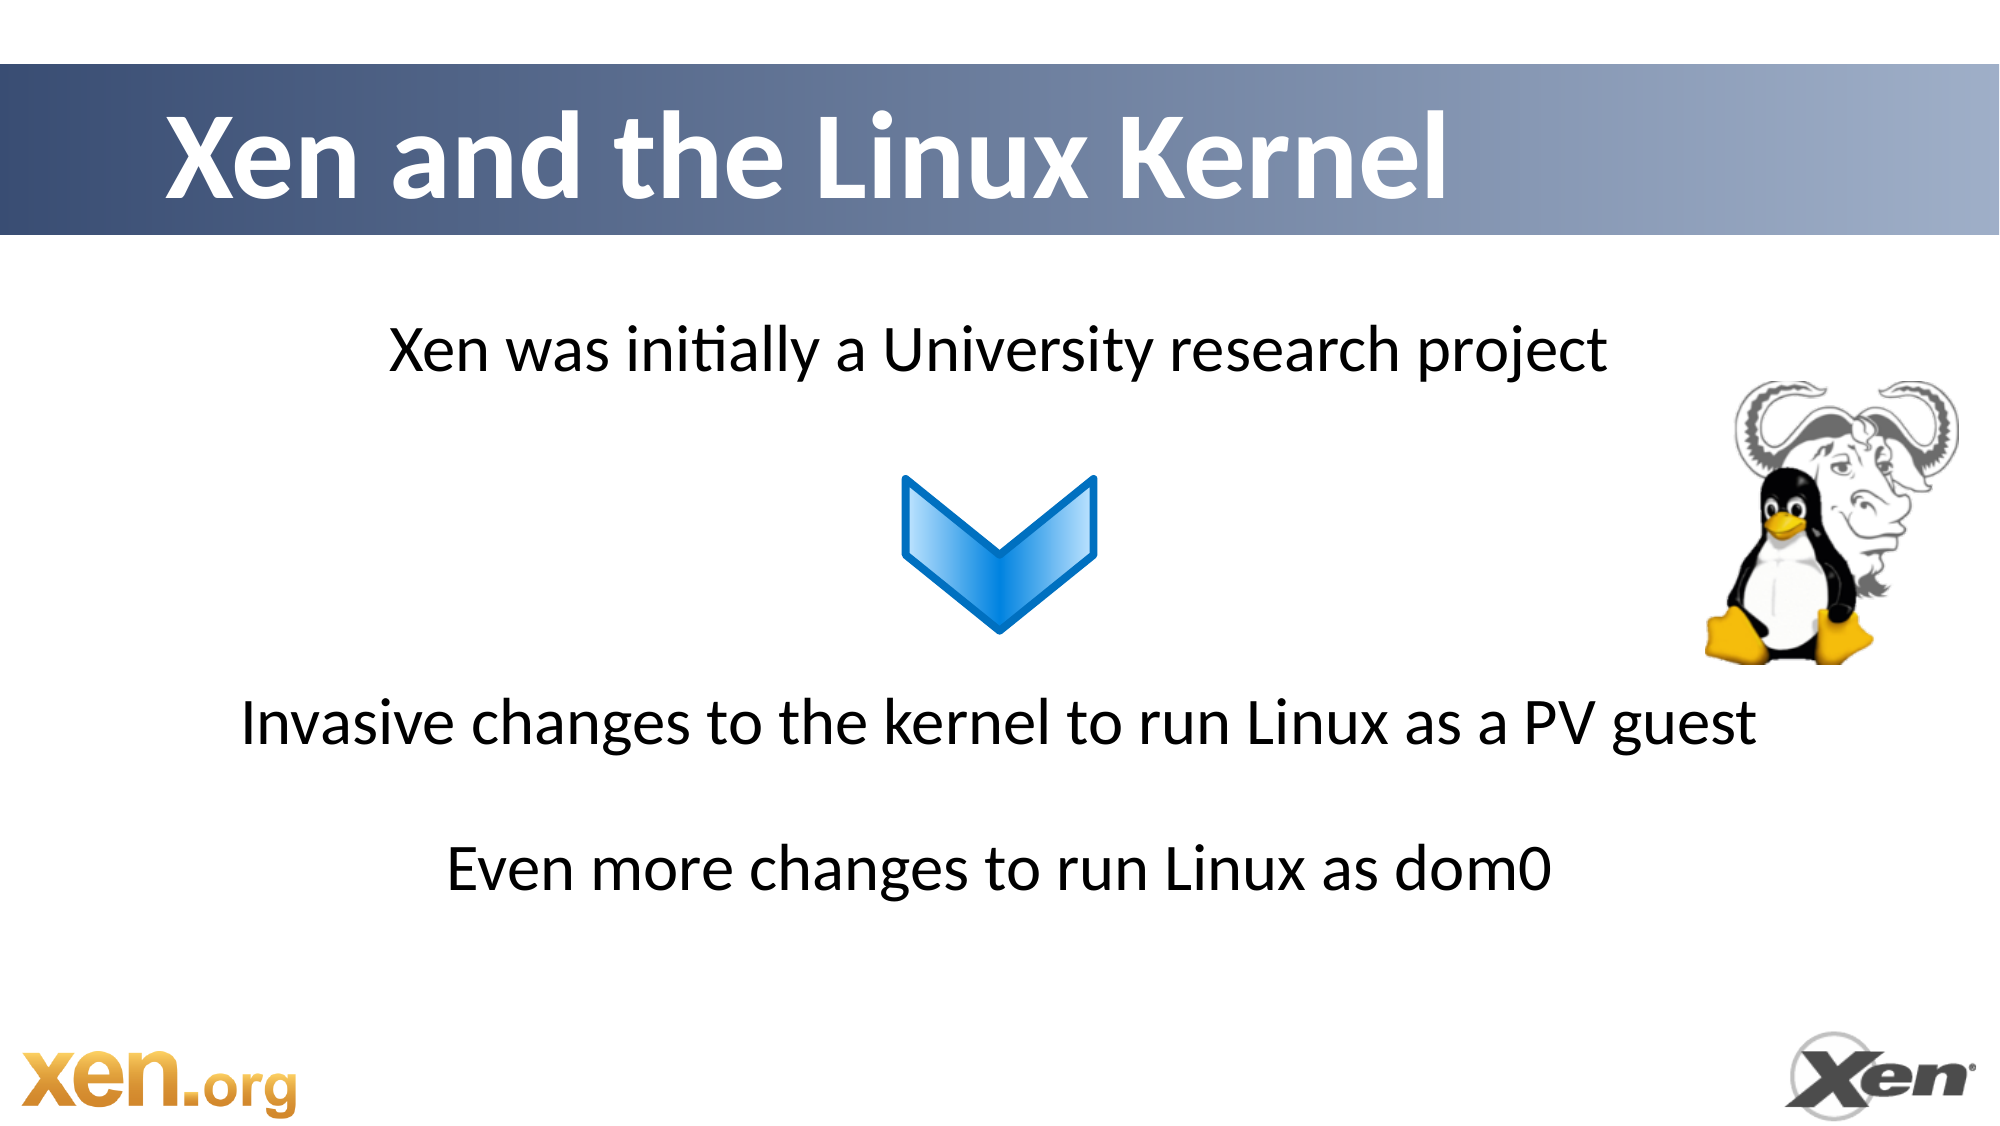

Xen and the Linux Kernel
# Xen was initially a University research project
Invasive changes to the kernel to run Linux as a PV guest
Even more changes to run Linux as dom0